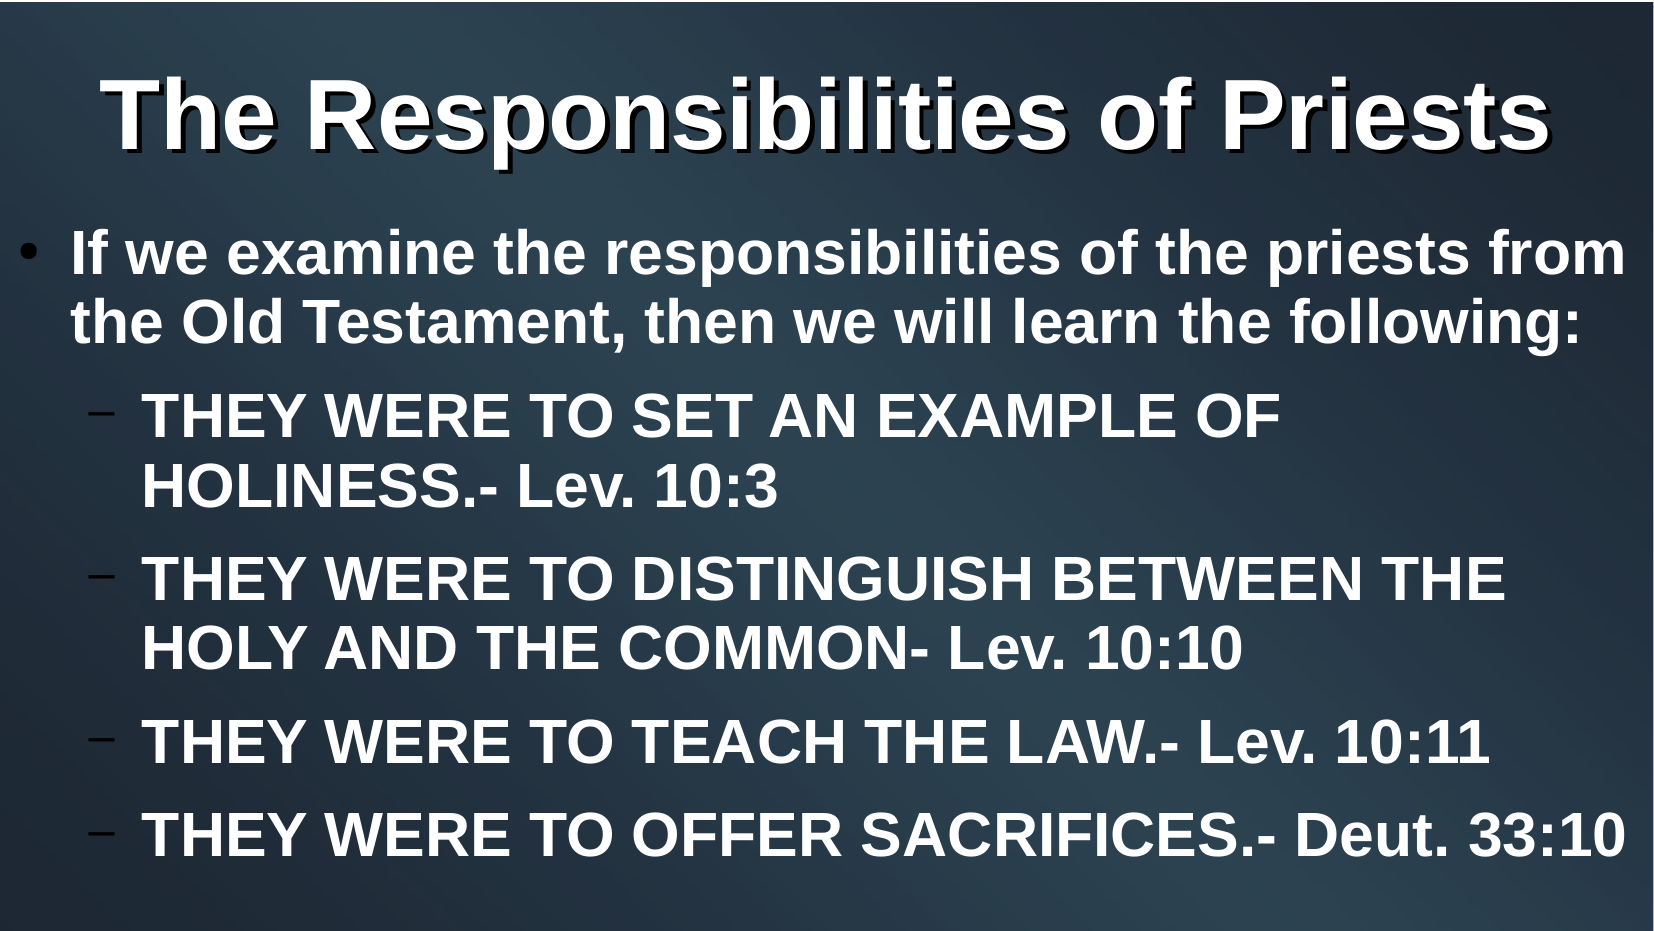

# The Responsibilities of Priests
If we examine the responsibilities of the priests from the Old Testament, then we will learn the following:
THEY WERE TO SET AN EXAMPLE OF HOLINESS.- Lev. 10:3
THEY WERE TO DISTINGUISH BETWEEN THE HOLY AND THE COMMON- Lev. 10:10
THEY WERE TO TEACH THE LAW.- Lev. 10:11
THEY WERE TO OFFER SACRIFICES.- Deut. 33:10